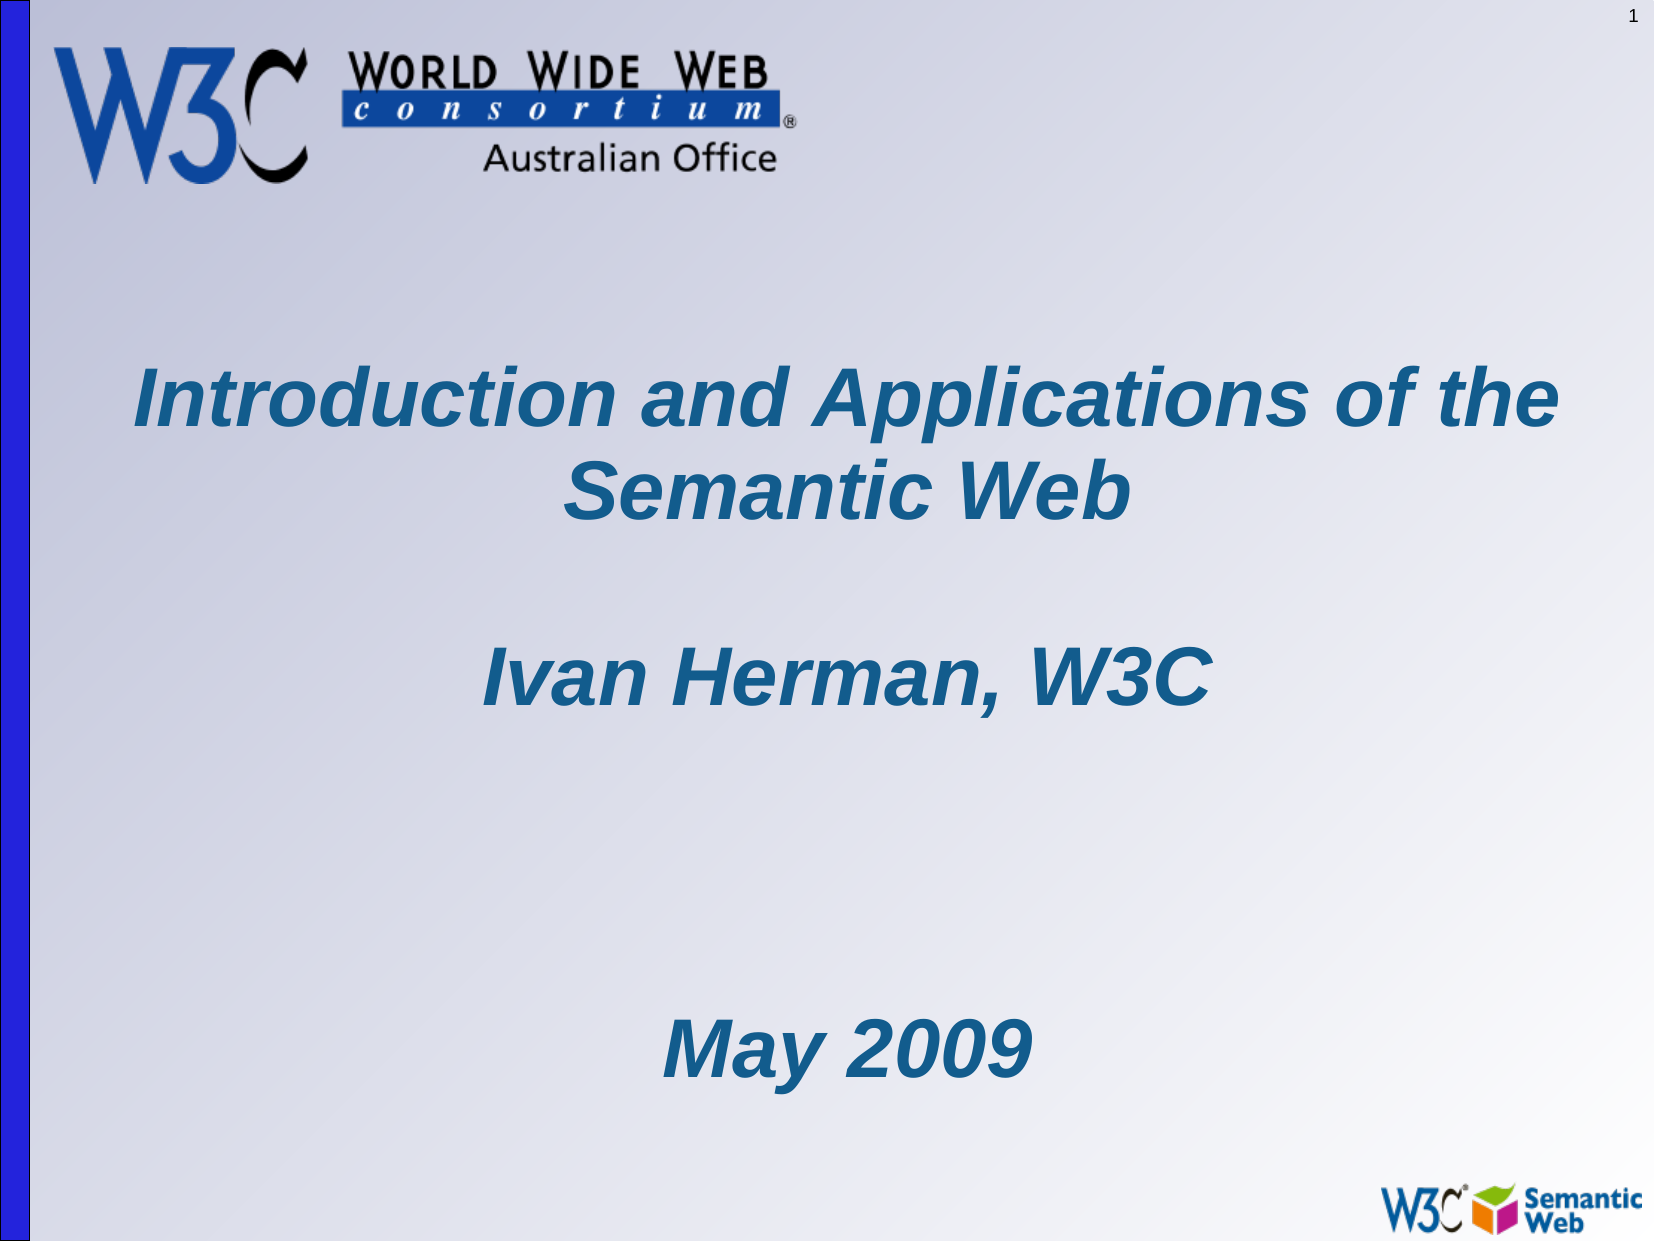

# Introduction and Applications of the Semantic Web Ivan Herman, W3C May 2009